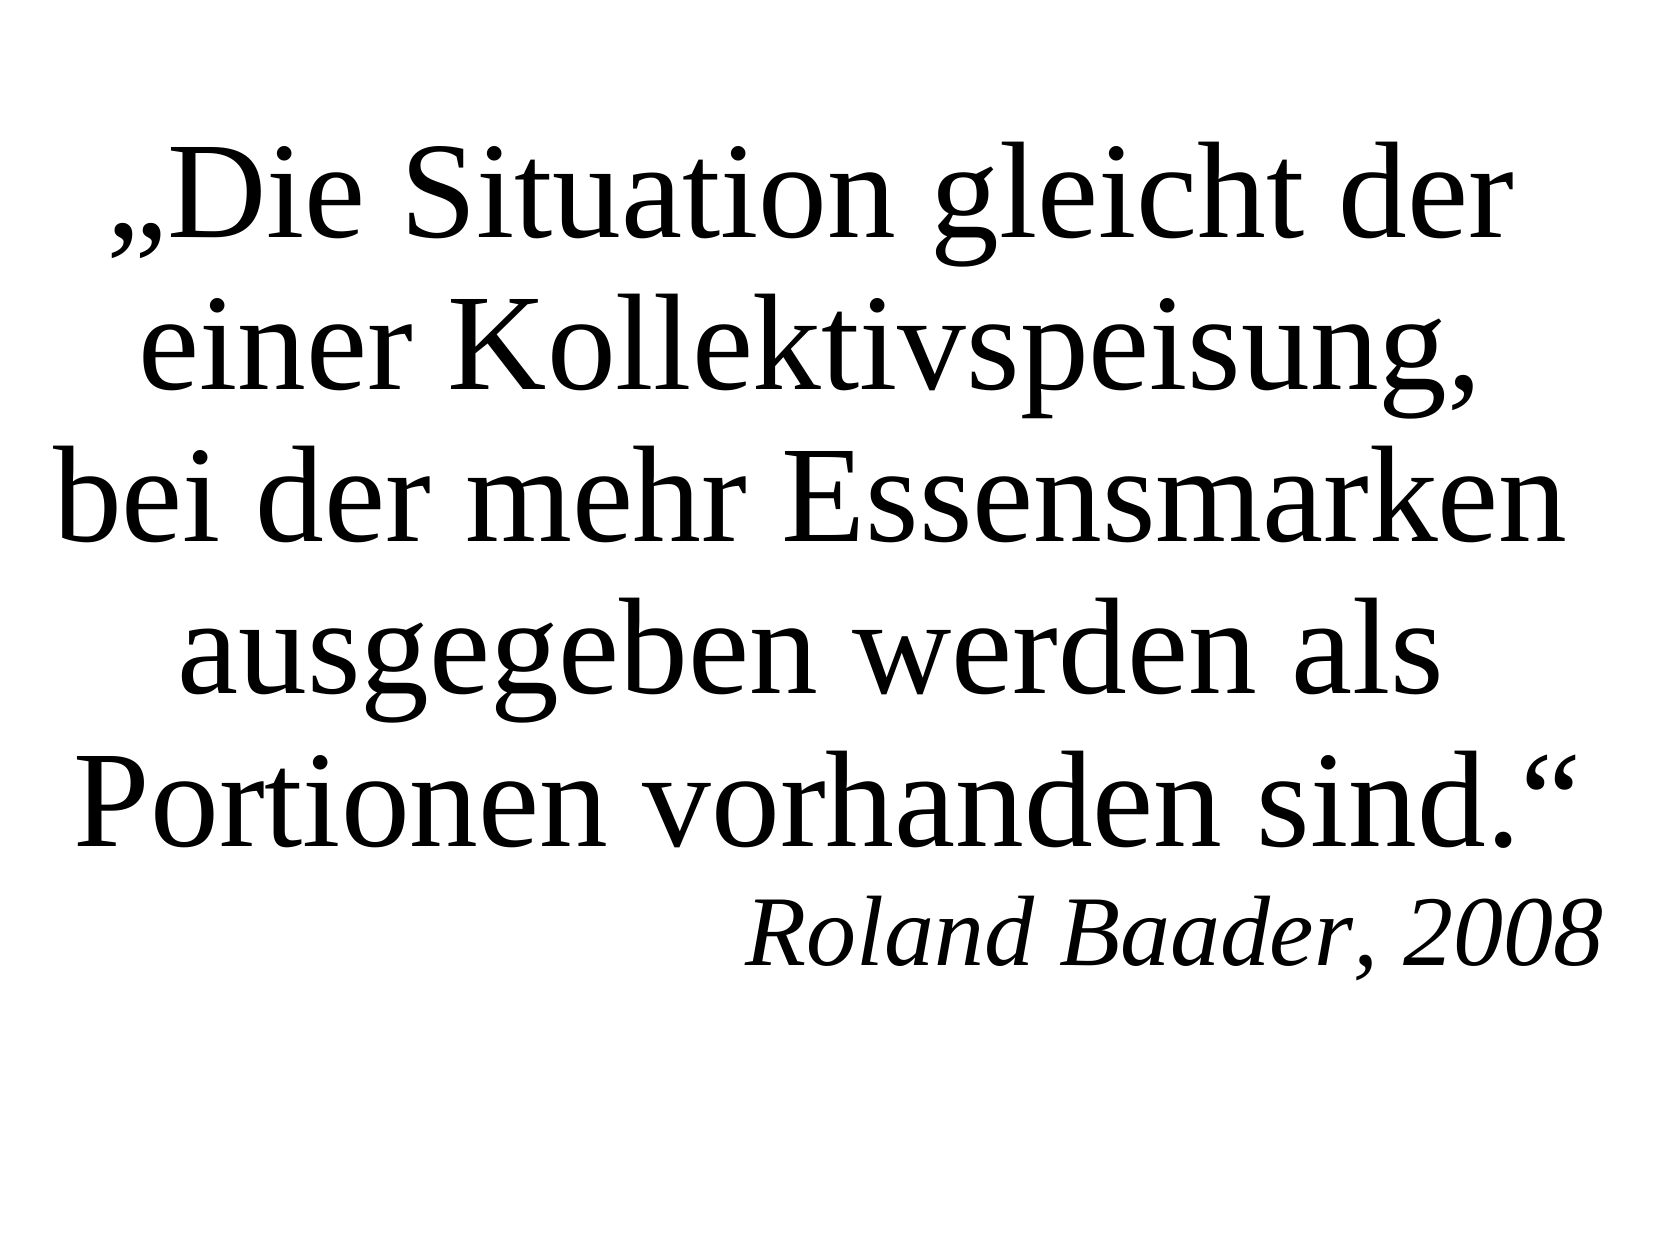

„Die Situation gleicht der
einer Kollektivspeisung,
bei der mehr Essensmarken
ausgegeben werden als
Portionen vorhanden sind.“
Roland Baader, 2008